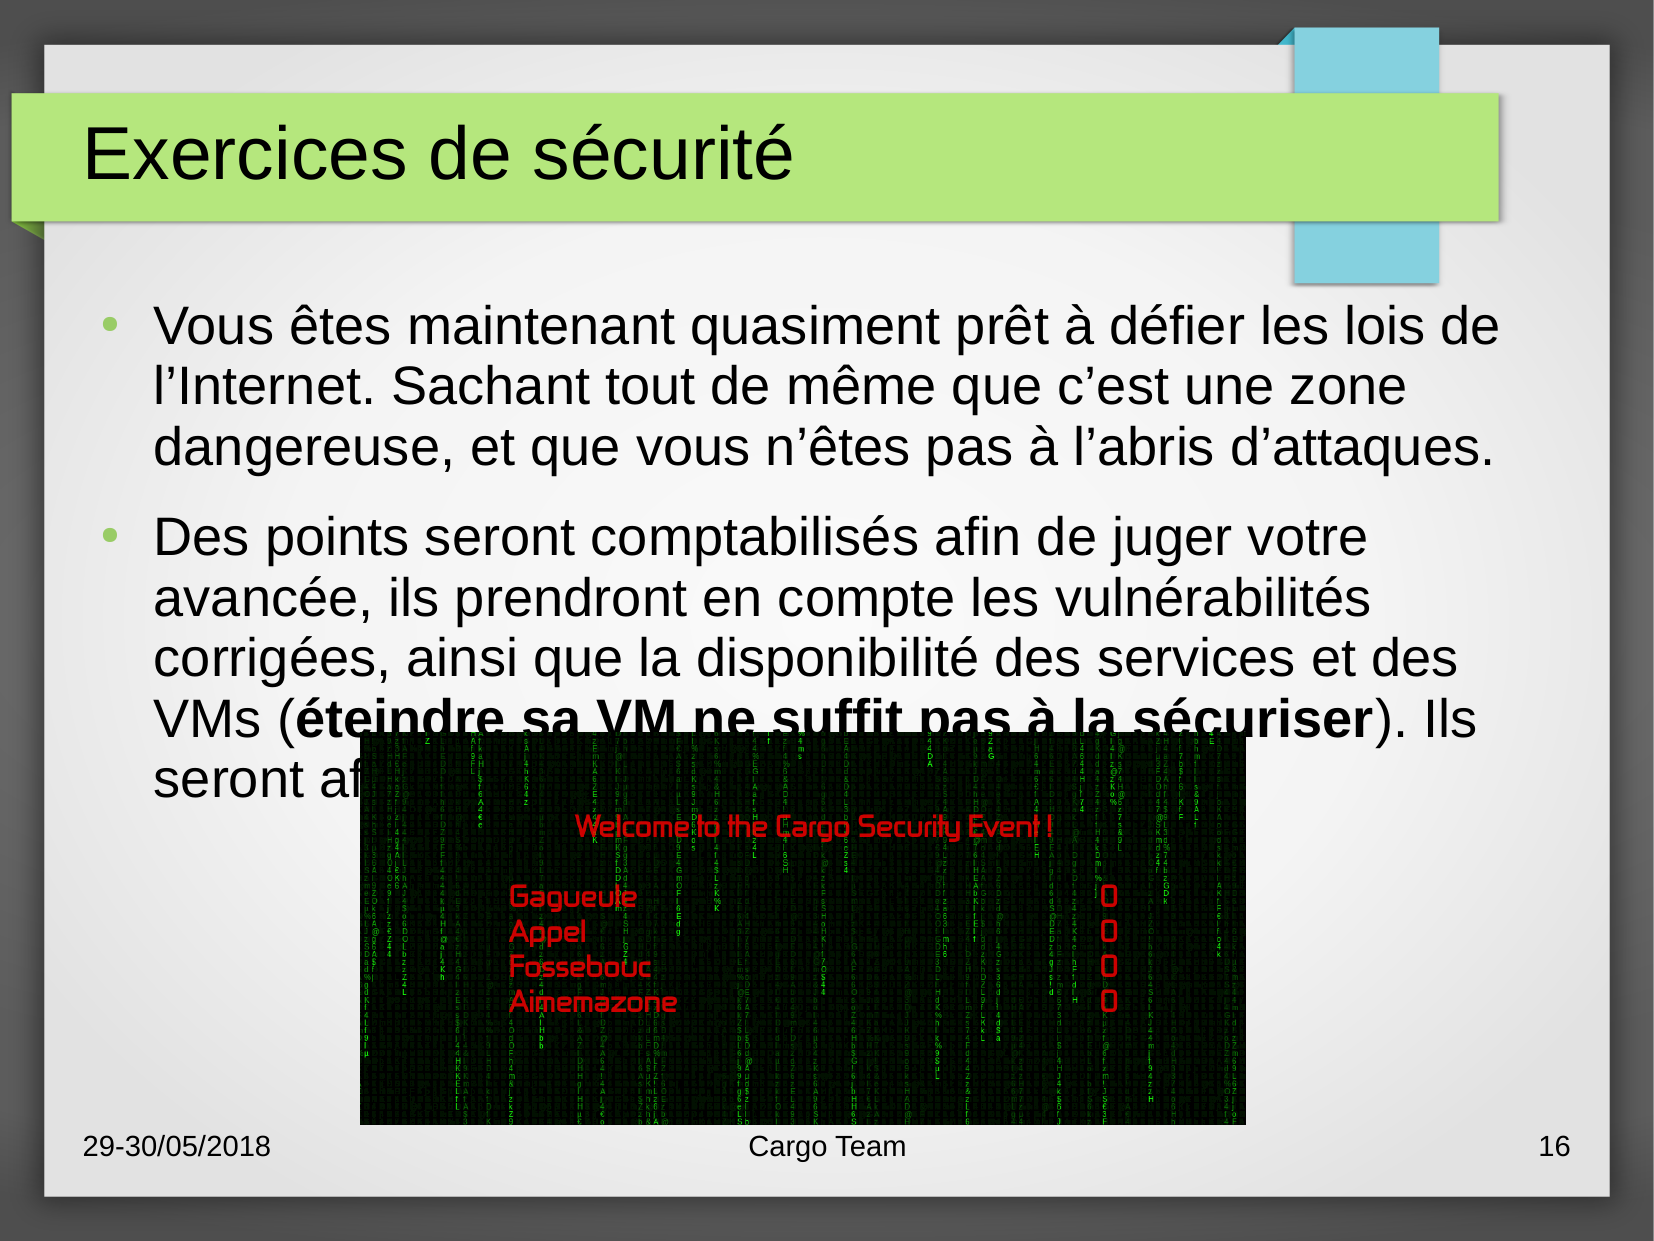

# Exercices de sécurité
Vous êtes maintenant quasiment prêt à défier les lois de l’Internet. Sachant tout de même que c’est une zone dangereuse, et que vous n’êtes pas à l’abris d’attaques.
Des points seront comptabilisés afin de juger votre avancée, ils prendront en compte les vulnérabilités corrigées, ainsi que la disponibilité des services et des VMs (éteindre sa VM ne suffit pas à la sécuriser). Ils seront affichés sur le mur.
29-30/05/2018
Cargo Team
16